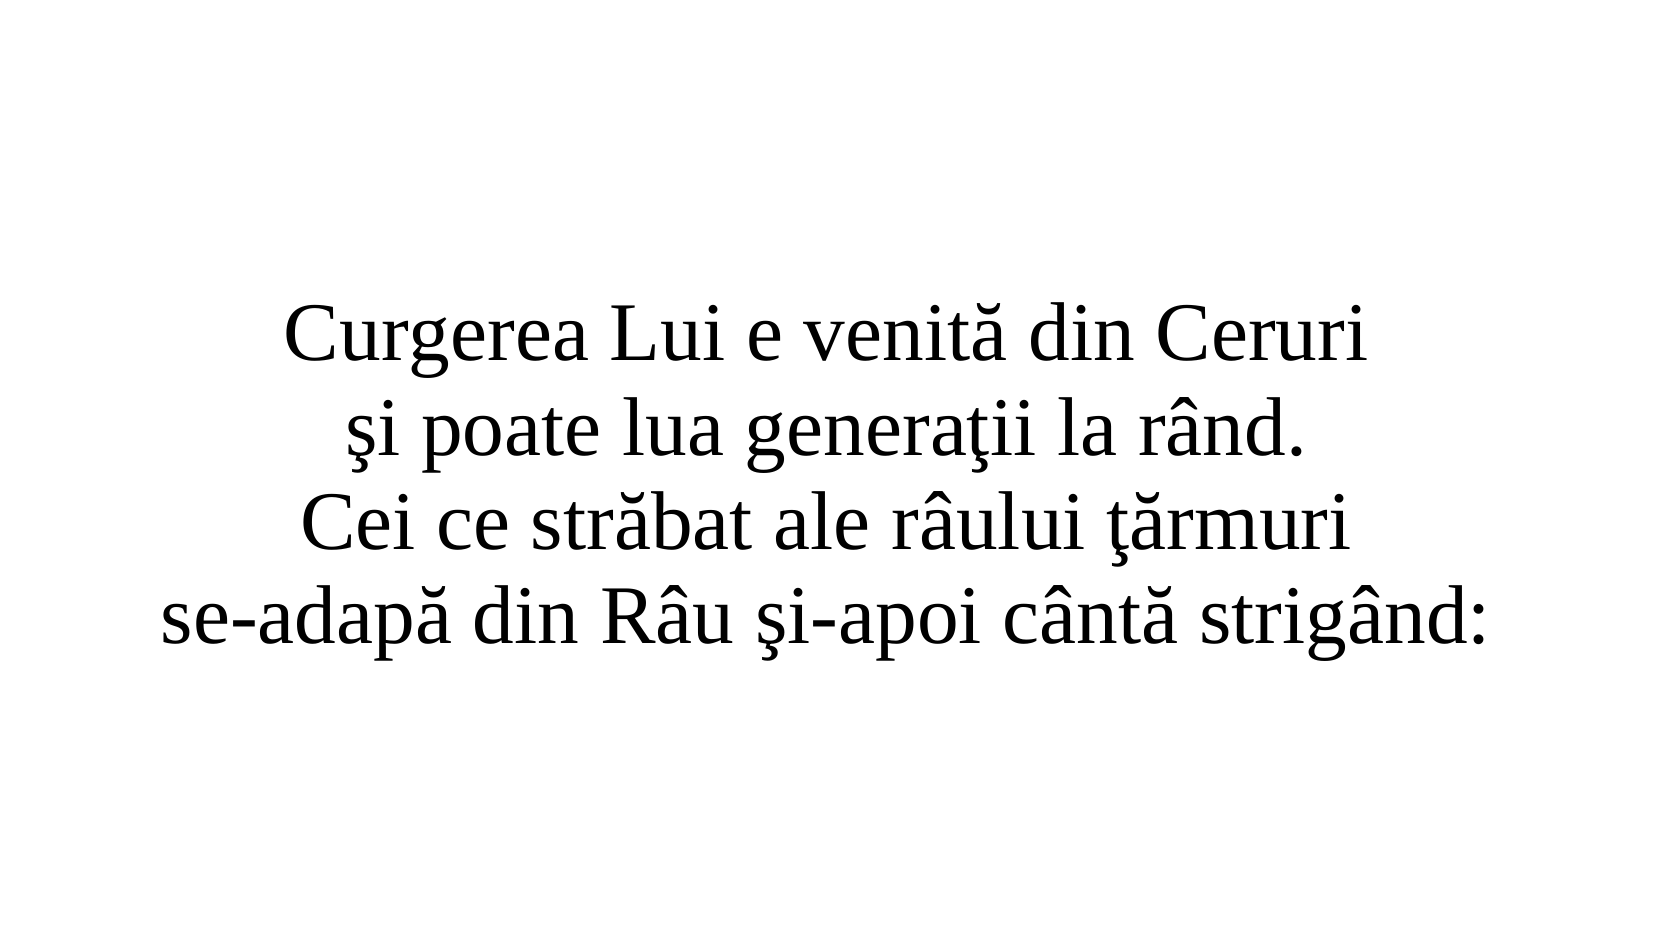

# Curgerea Lui e venită din Ceruri
şi poate lua generaţii la rând.
Cei ce străbat ale râului ţărmuri
se-adapă din Râu şi-apoi cântă strigând: